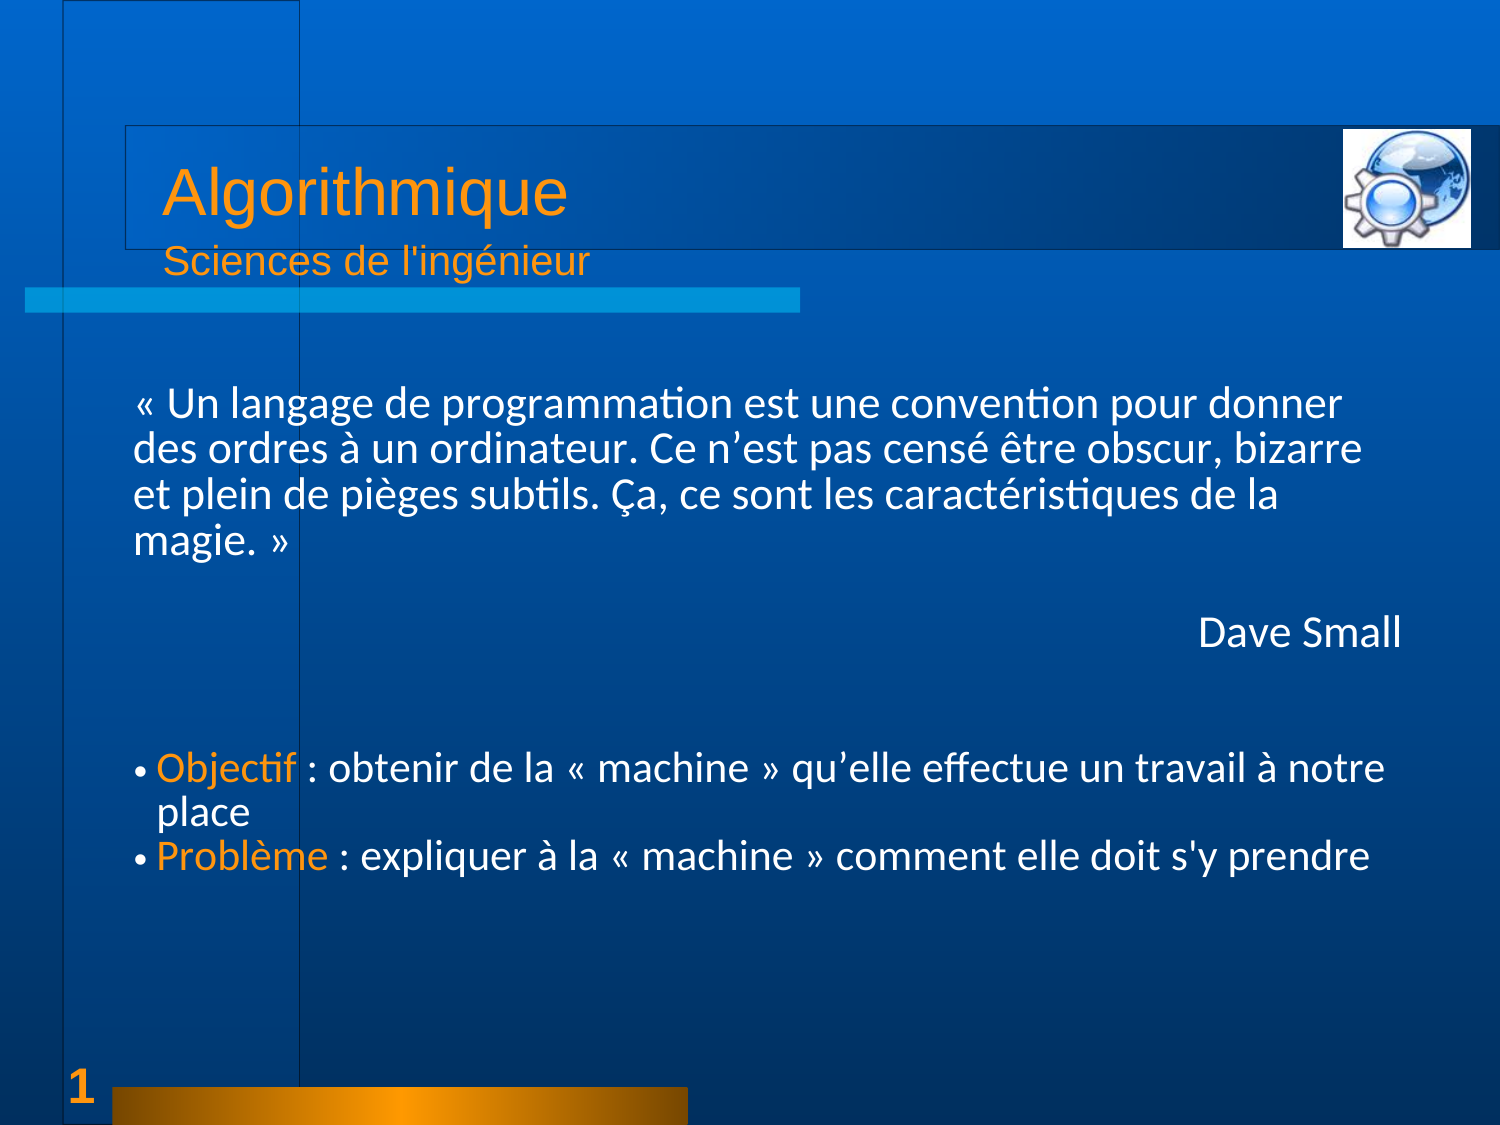

« Un langage de programmation est une convention pour donner des ordres à un ordinateur. Ce n’est pas censé être obscur, bizarre et plein de pièges subtils. Ça, ce sont les caractéristiques de la magie. »
Dave Small
Objectif : obtenir de la « machine » qu’elle effectue un travail à notre place
Problème : expliquer à la « machine » comment elle doit s'y prendre